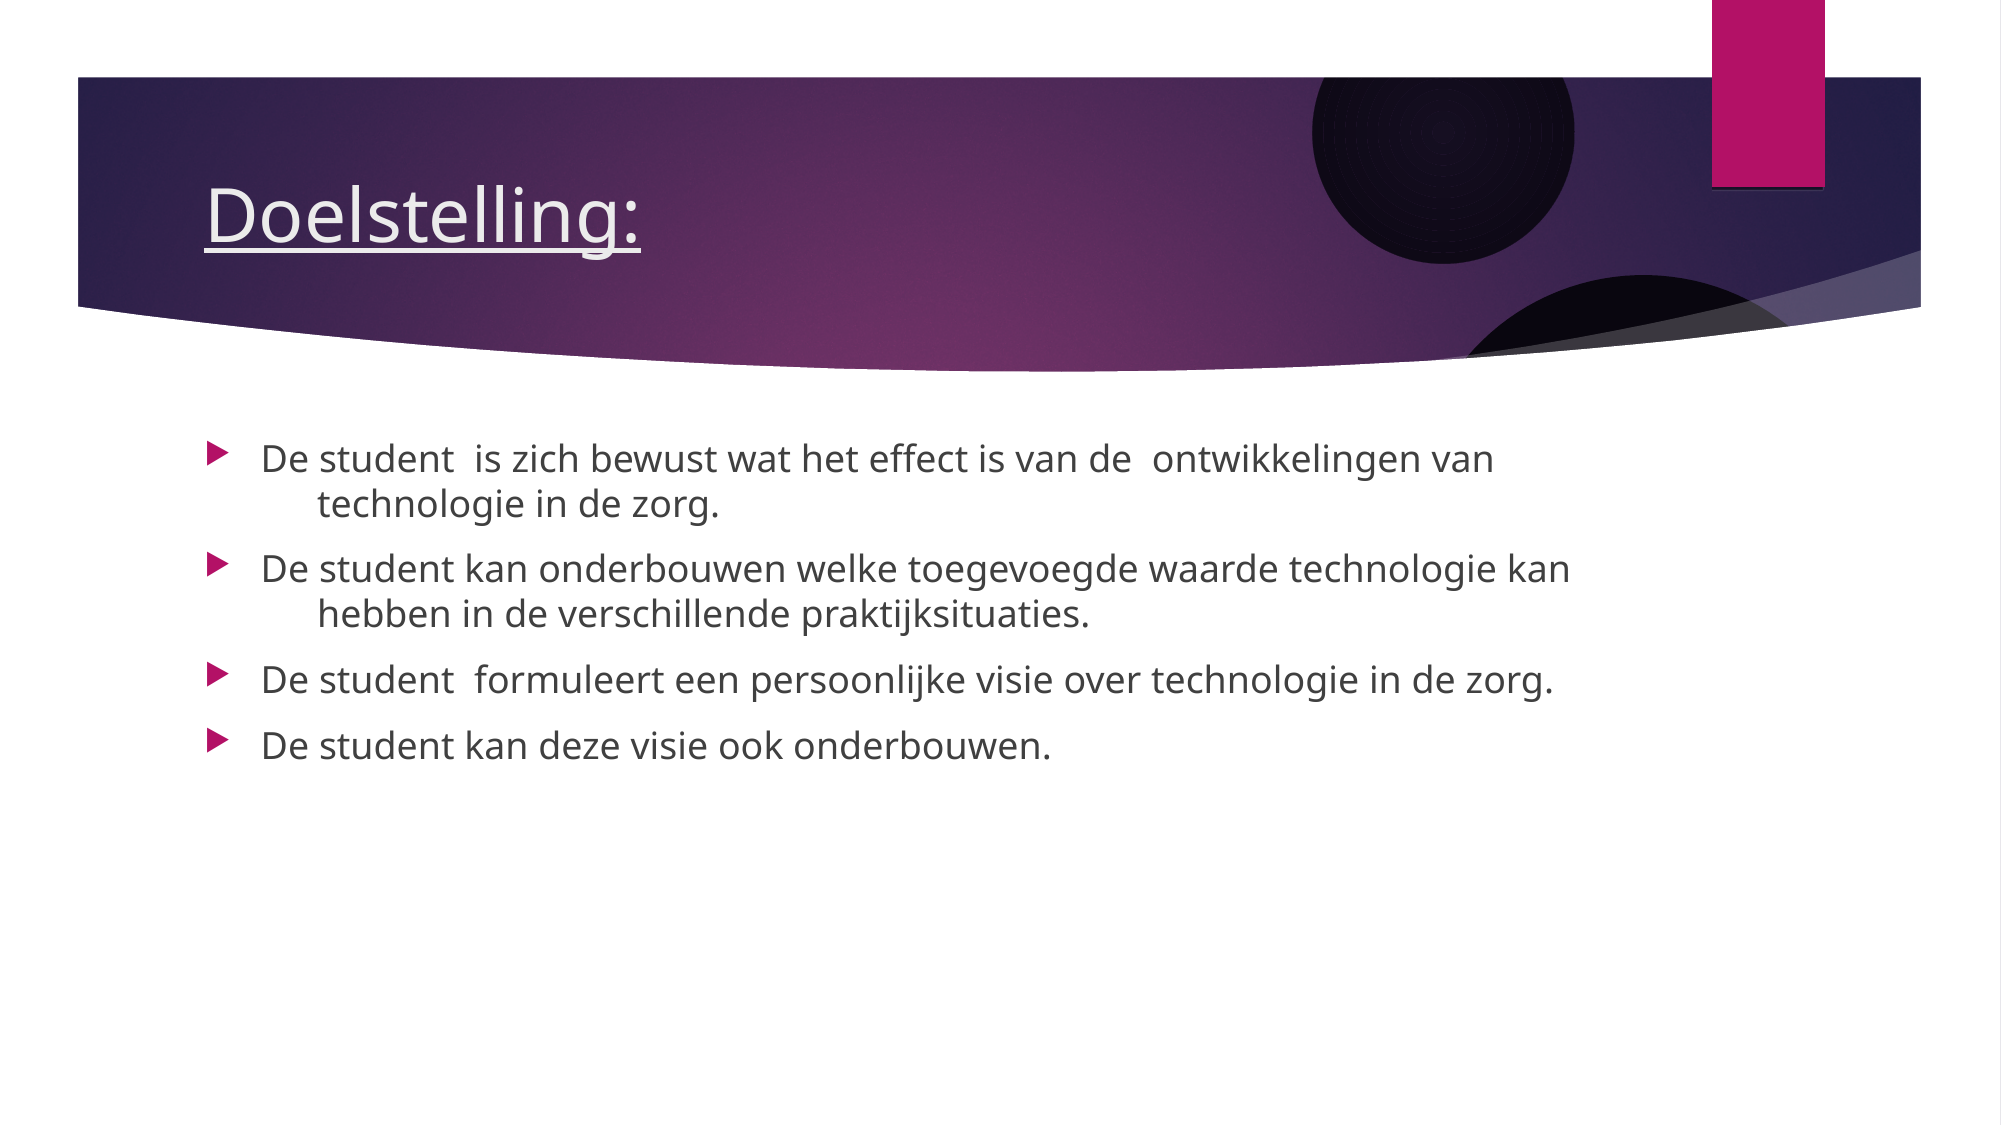

# Doelstelling:
De student is zich bewust wat het effect is van de ontwikkelingen van technologie in de zorg.
De student kan onderbouwen welke toegevoegde waarde technologie kan hebben in de verschillende praktijksituaties.
De student formuleert een persoonlijke visie over technologie in de zorg.
De student kan deze visie ook onderbouwen.